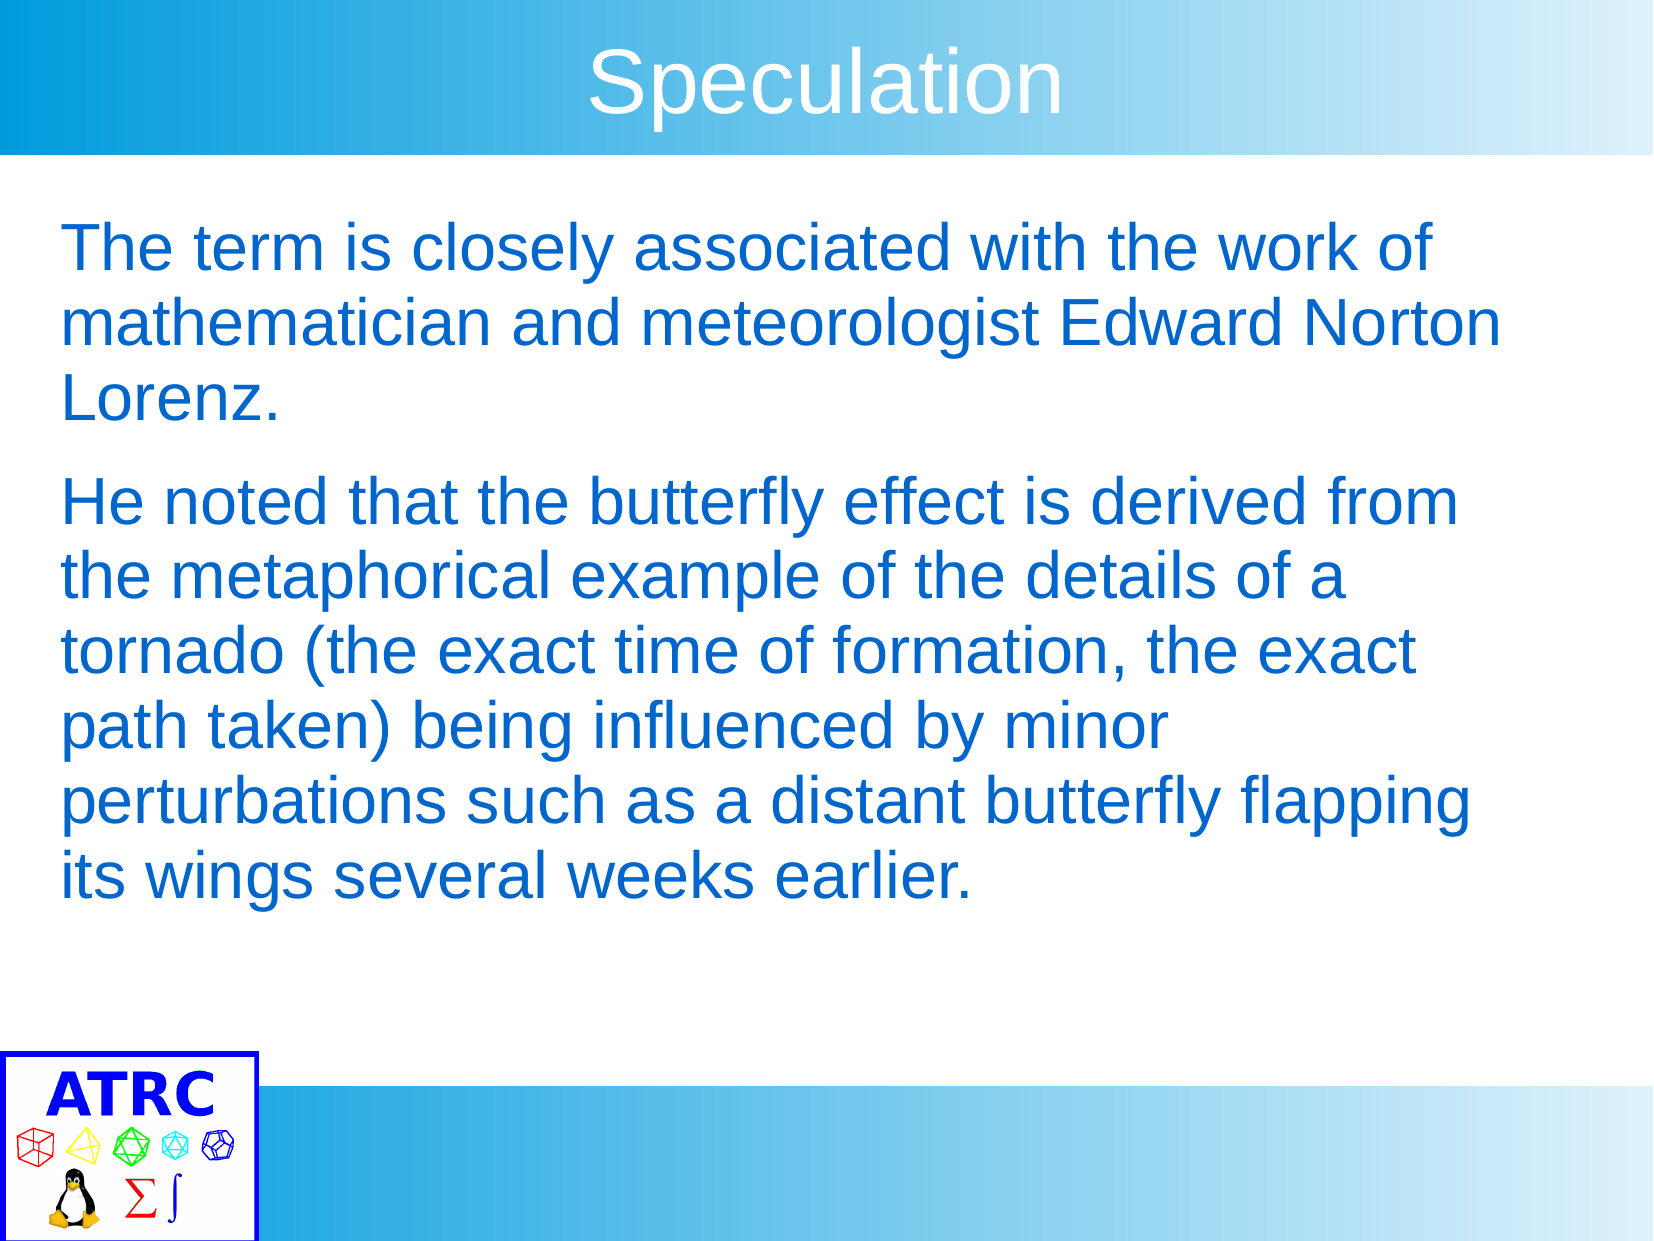

# Speculation
The term is closely associated with the work of mathematician and meteorologist Edward Norton Lorenz.
He noted that the butterfly effect is derived from the metaphorical example of the details of a tornado (the exact time of formation, the exact path taken) being influenced by minor perturbations such as a distant butterfly flapping its wings several weeks earlier.